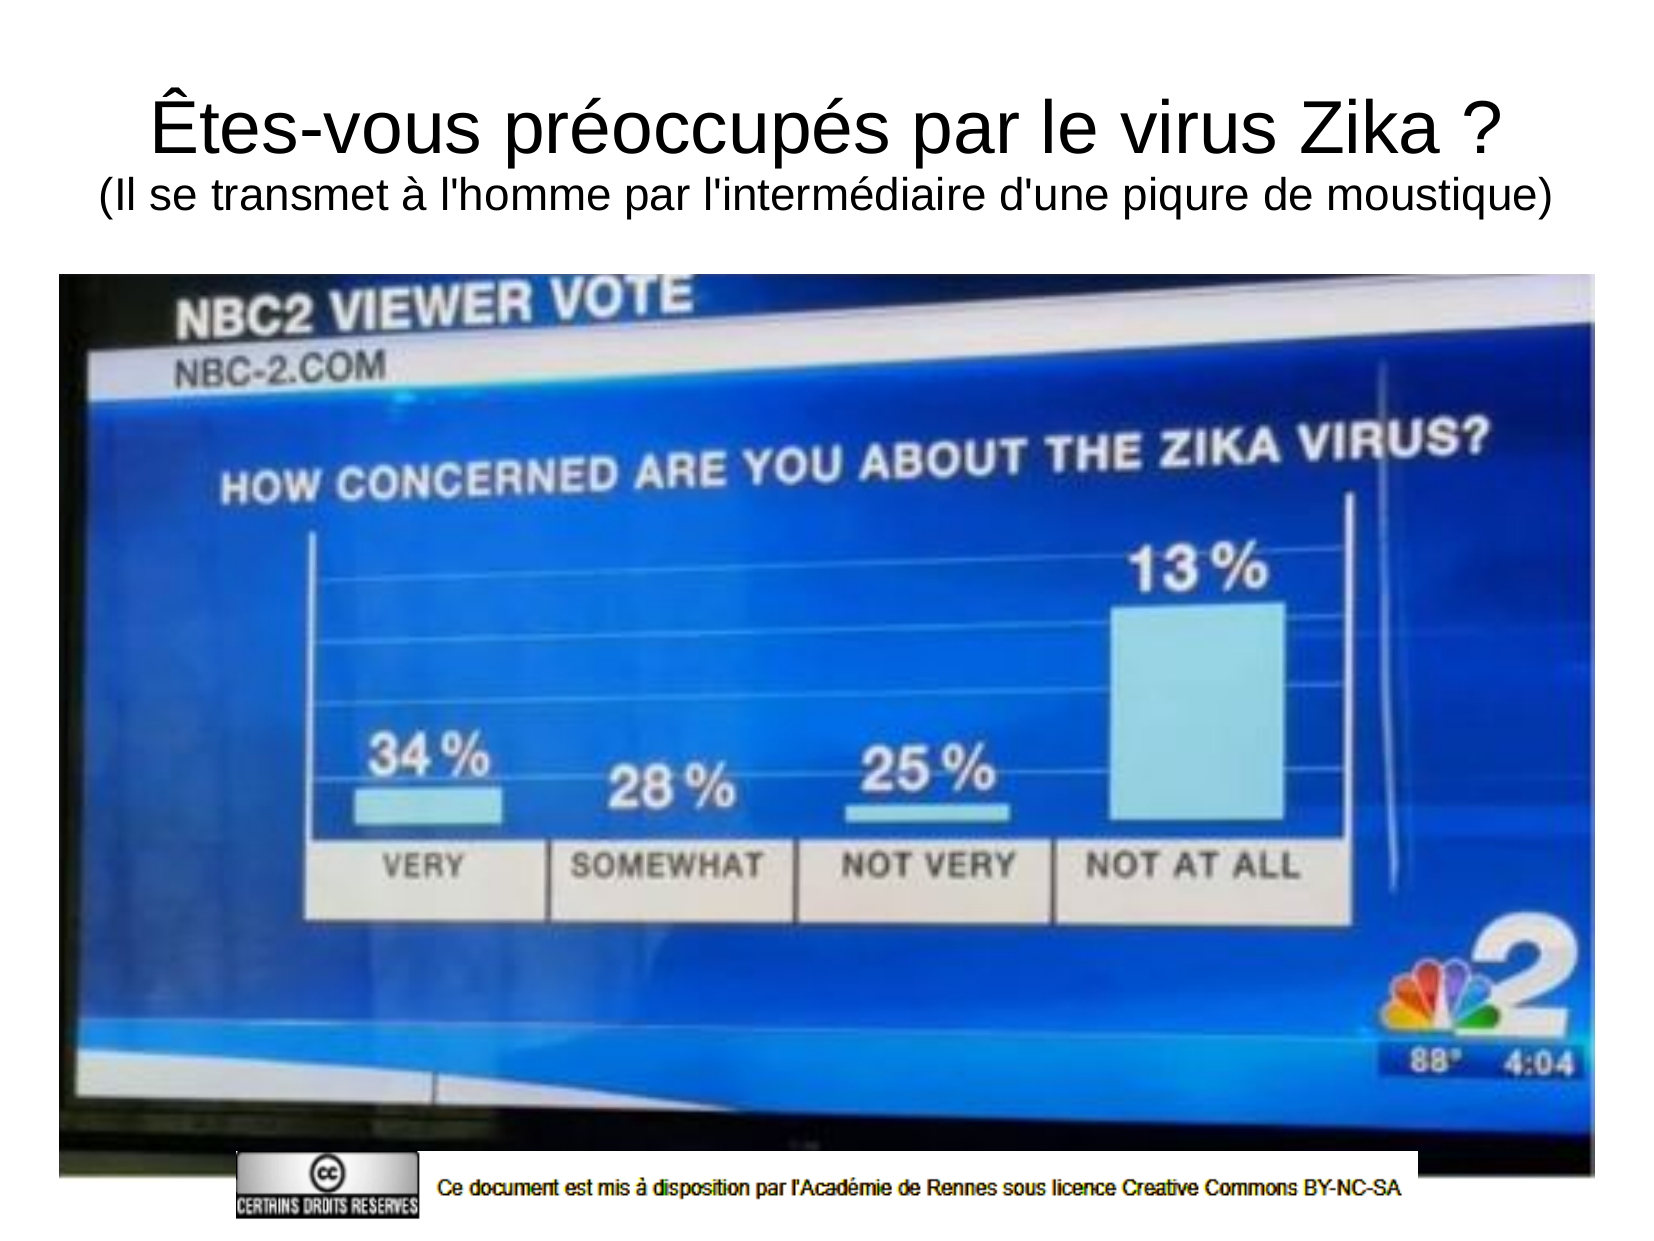

# Êtes-vous préoccupés par le virus Zika ? (Il se transmet à l'homme par l'intermédiaire d'une piqure de moustique)